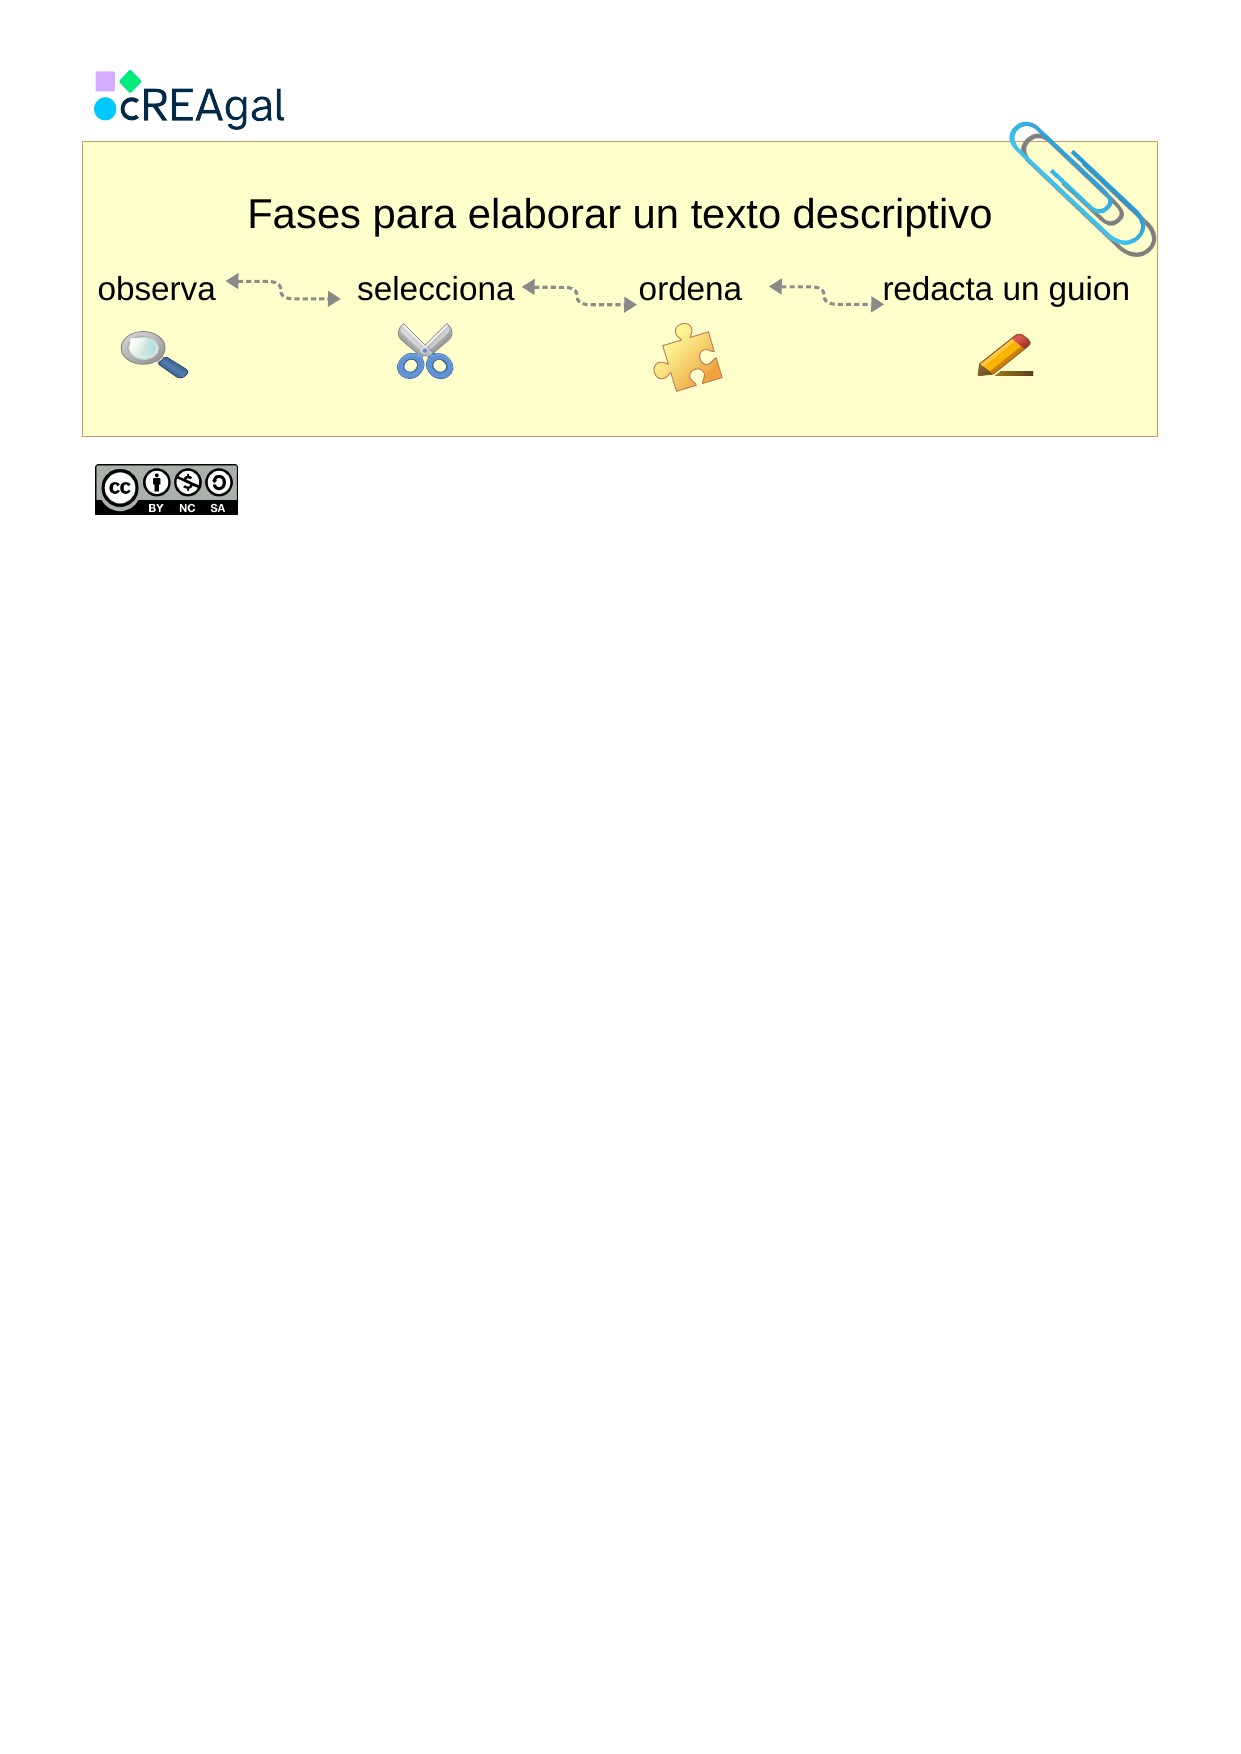

Fases para elaborar un texto descriptivo
observa selecciona ordena redacta un guion